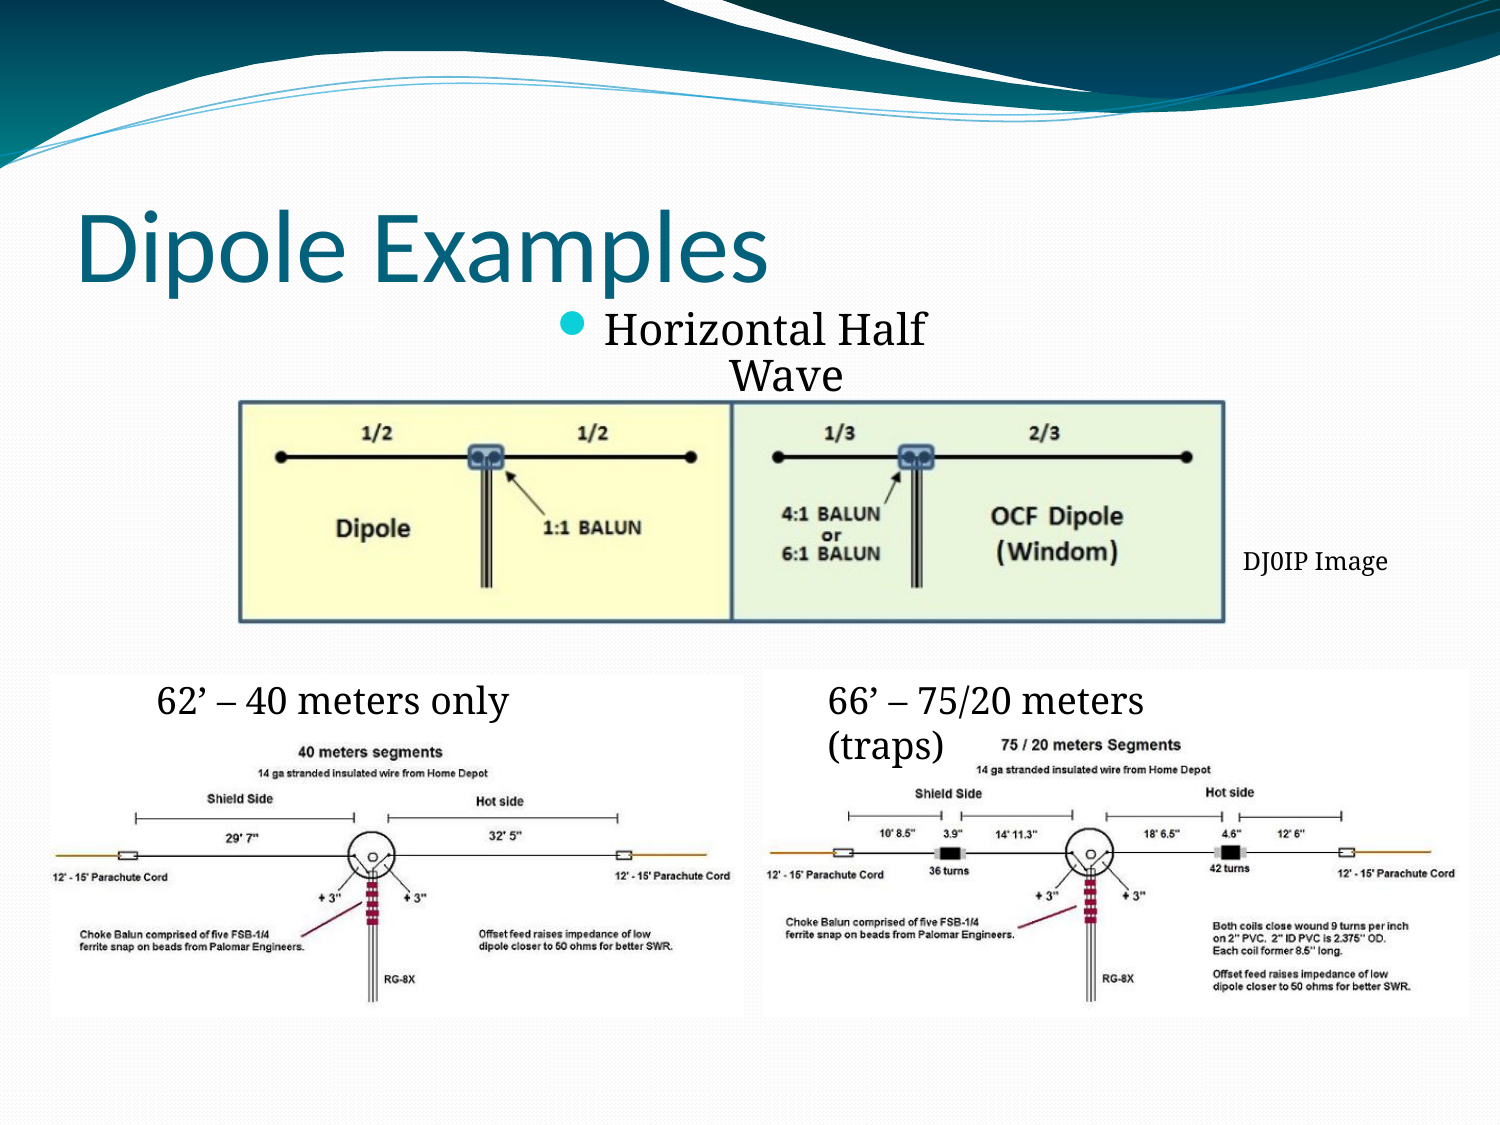

# Dipole Examples
Horizontal Half Wave
DJ0IP Image
62’ – 40 meters only
66’ – 75/20 meters (traps)